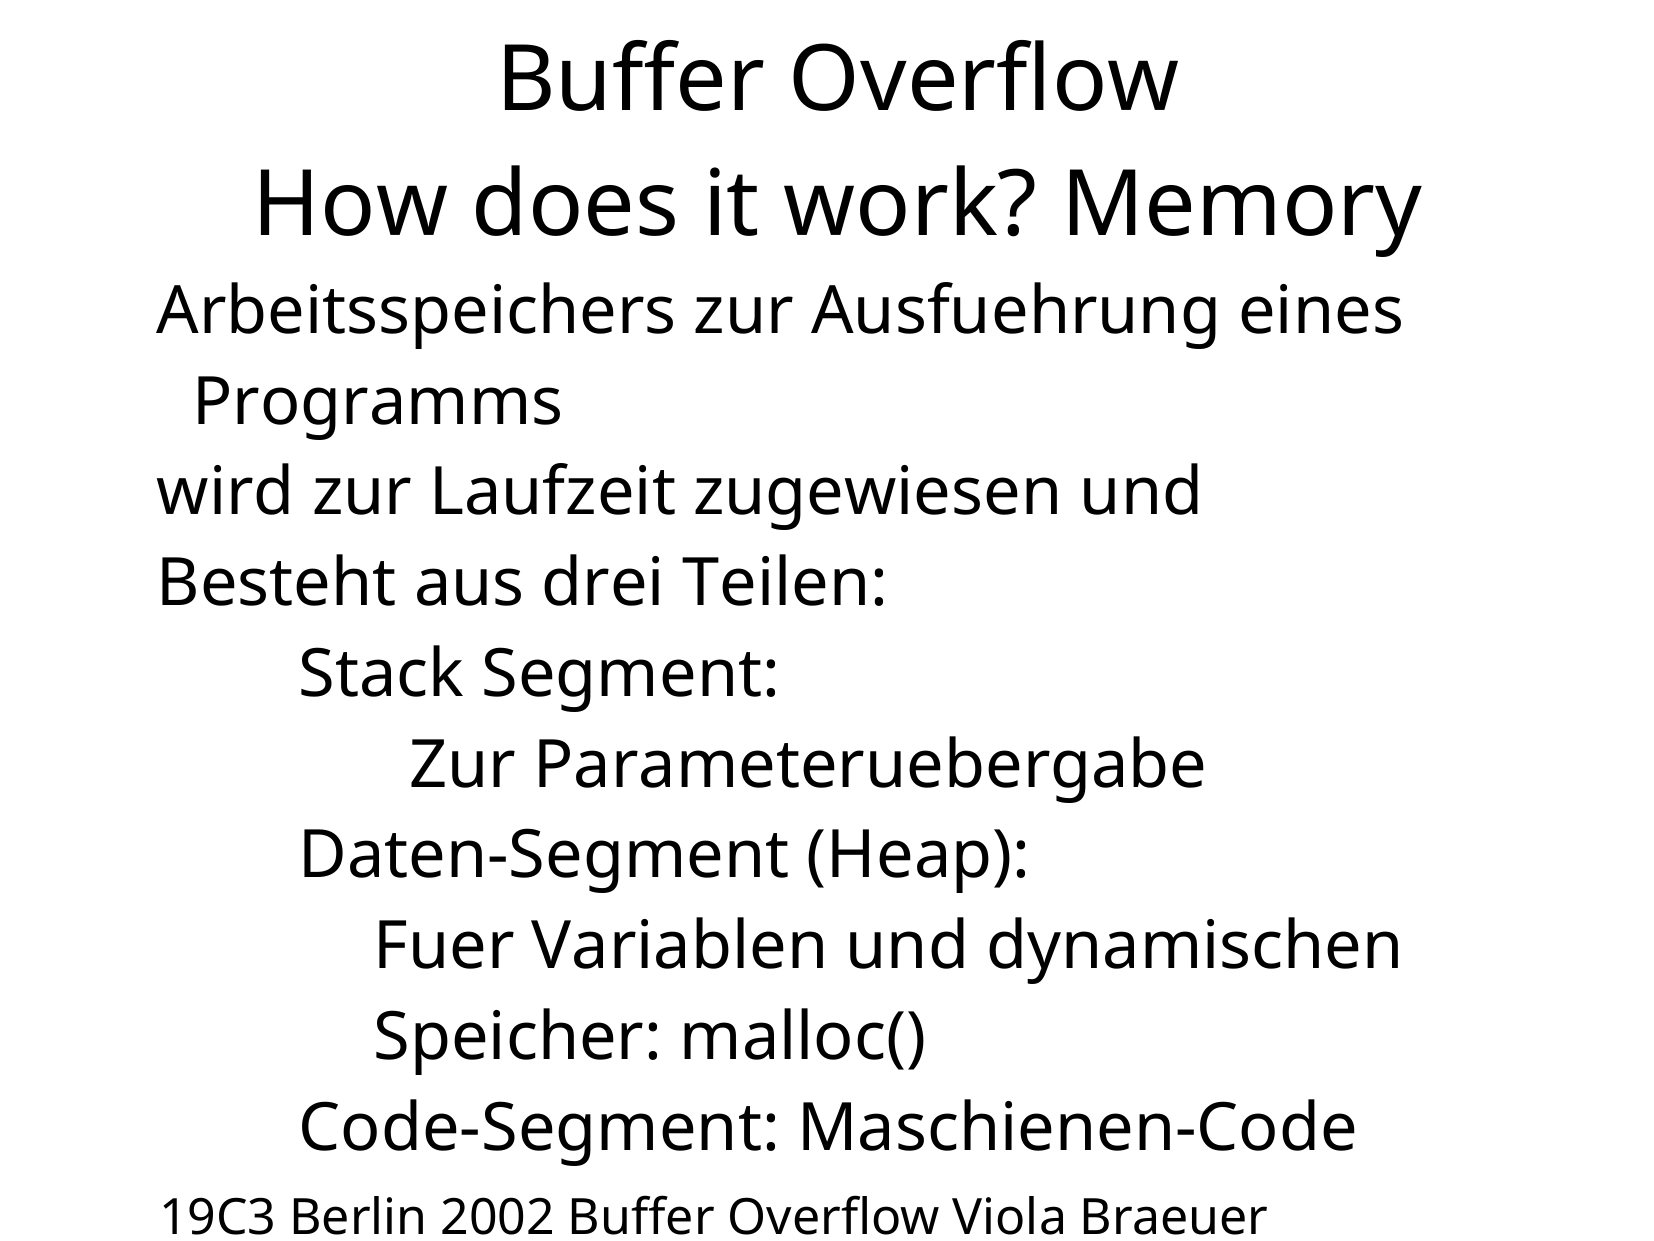

Buffer Overflow
How does it work? Memory
Arbeitsspeichers zur Ausfuehrung eines Programms
wird zur Laufzeit zugewiesen und
Besteht aus drei Teilen:
Stack Segment:
	Zur Parameteruebergabe
Daten-Segment (Heap):
	Fuer Variablen und dynamischen
	Speicher: malloc()
Code-Segment: Maschienen-Code
19C3 Berlin 2002 Buffer Overflow Viola Braeuer